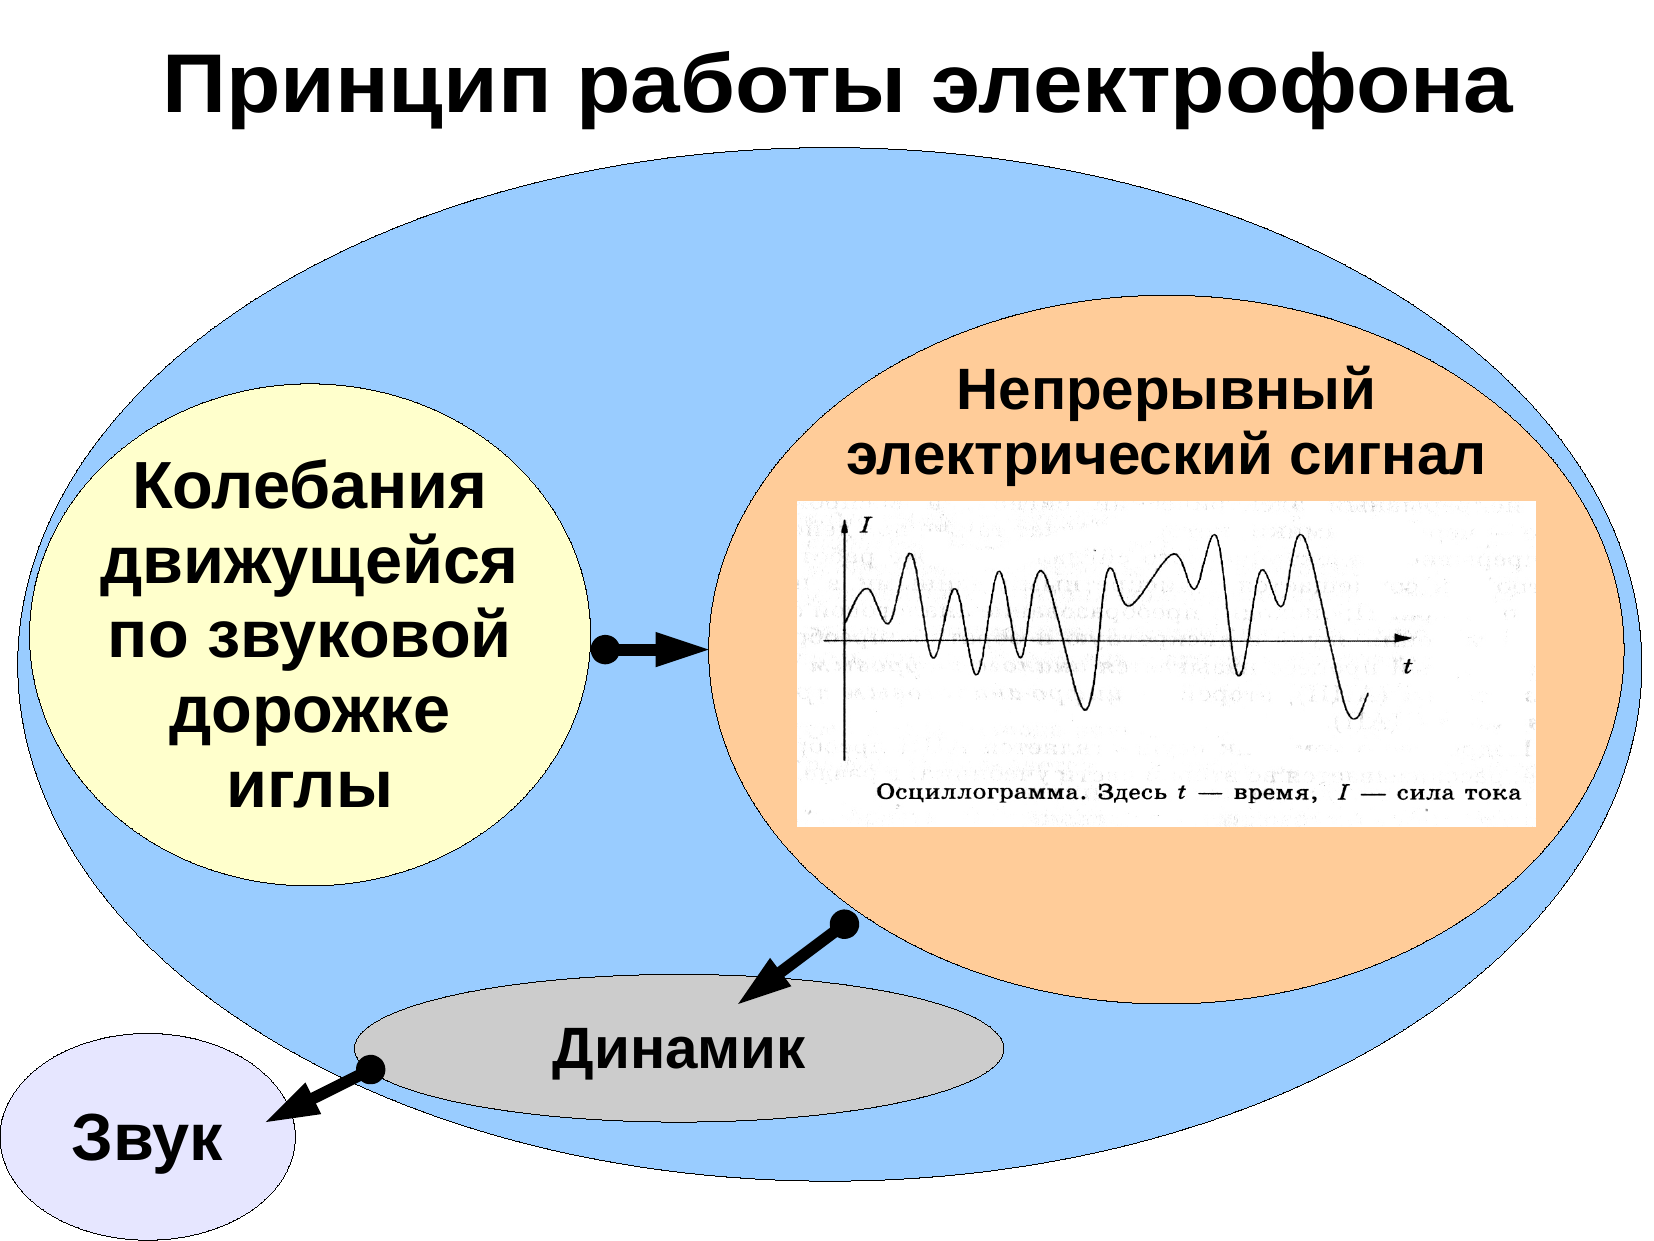

Принцип работы электрофона
Непрерывный
электрический сигнал
Колебания
движущейся
по звуковой
дорожке
иглы
Динамик
Звук